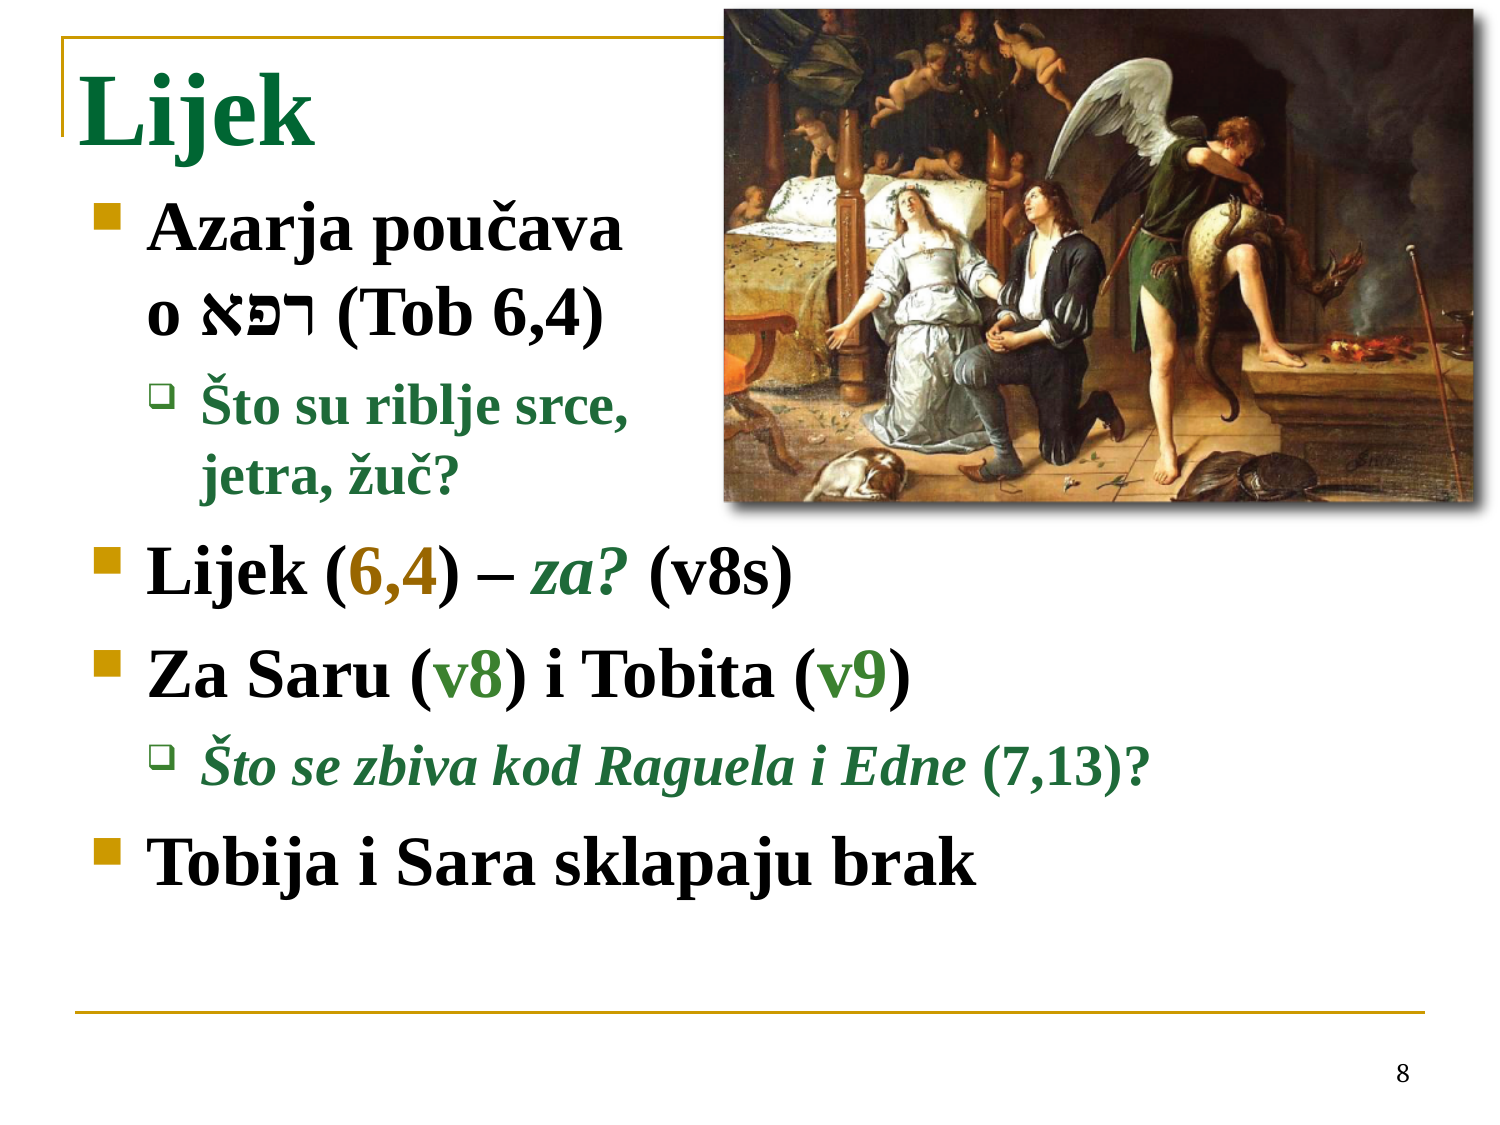

# Lijek
Azarja poučava
o רפא (Tob 6,4)
Što su riblje srce,
jetra, žuč?
Lijek (6,4) – za? (v8s)
Za Saru (v8) i Tobita (v9)
Što se zbiva kod Raguela i Edne (7,13)?
Tobija i Sara sklapaju brak